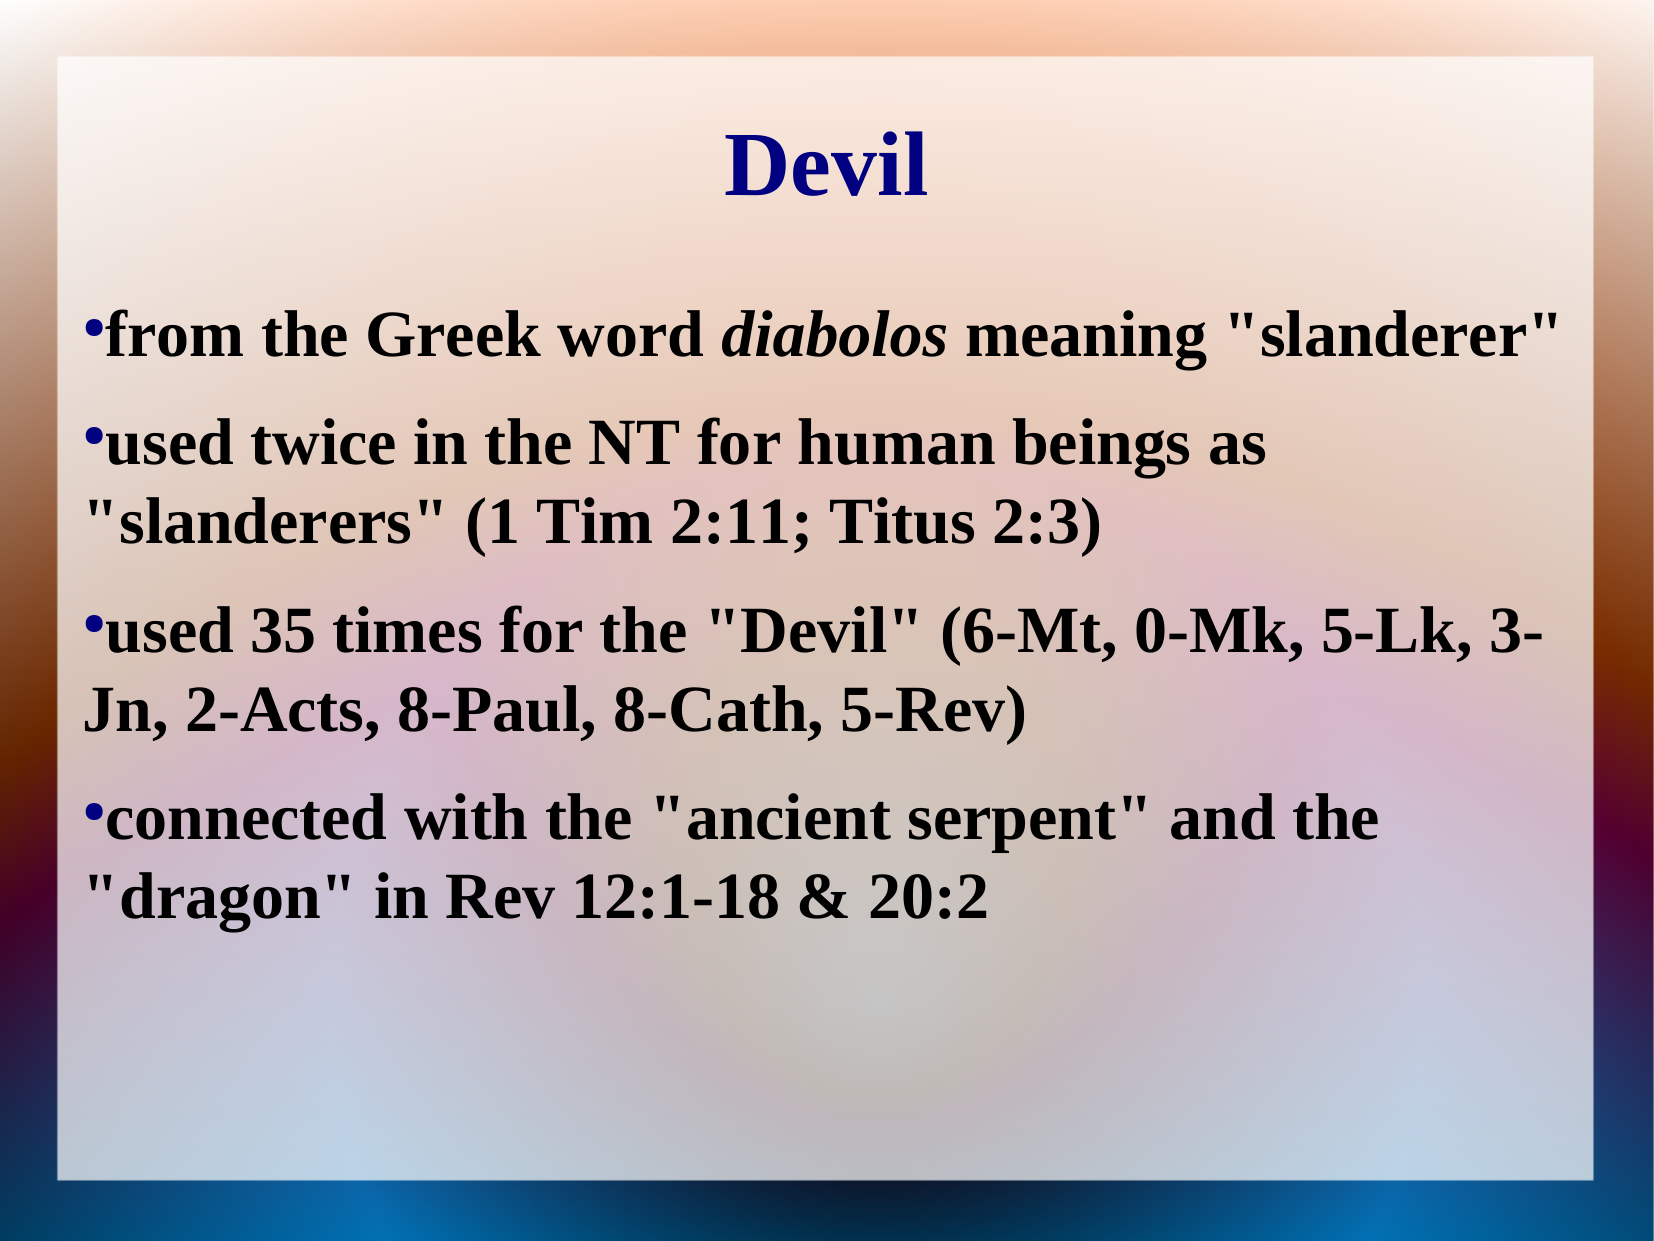

# Devil
from the Greek word diabolos meaning "slanderer"
used twice in the NT for human beings as "slanderers" (1 Tim 2:11; Titus 2:3)
used 35 times for the "Devil" (6-Mt, 0-Mk, 5-Lk, 3-Jn, 2-Acts, 8-Paul, 8-Cath, 5-Rev)
connected with the "ancient serpent" and the "dragon" in Rev 12:1-18 & 20:2